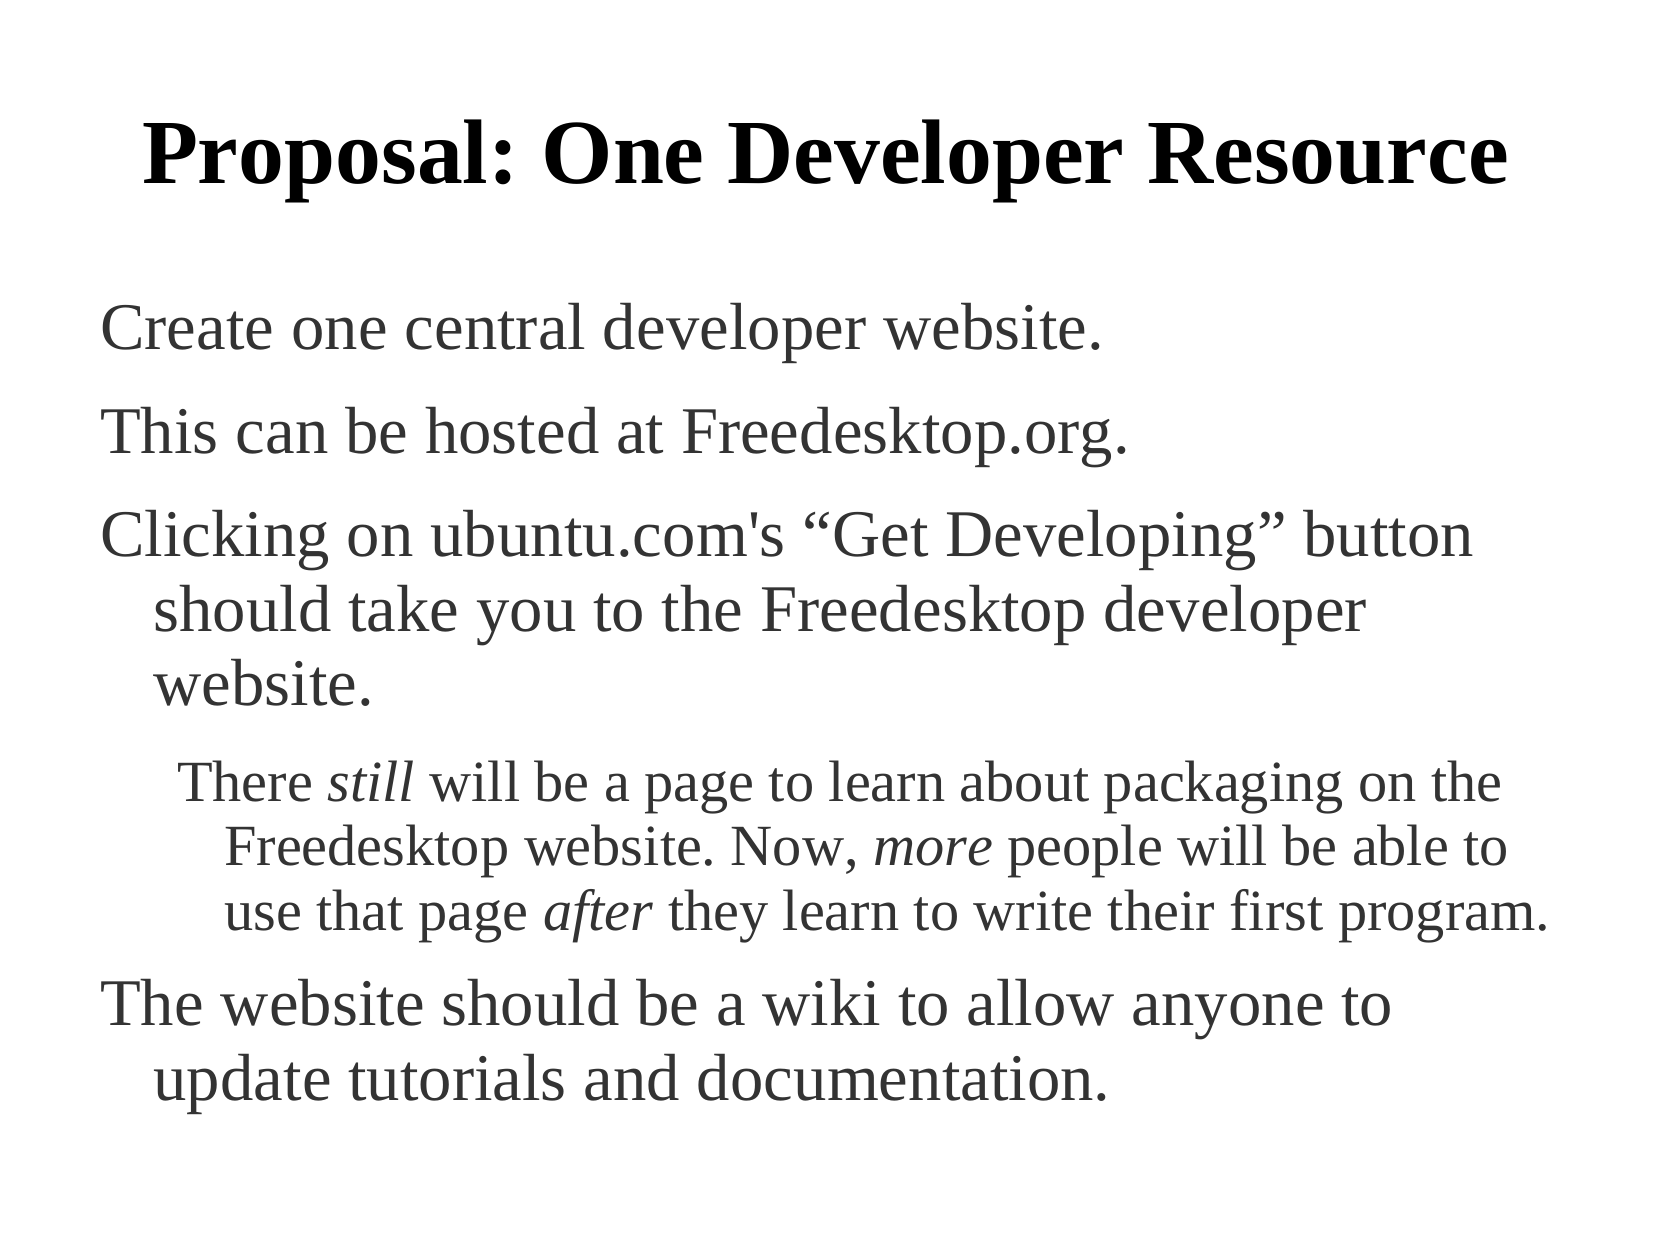

# Proposal: One Developer Resource
Create one central developer website.
This can be hosted at Freedesktop.org.
Clicking on ubuntu.com's “Get Developing” button should take you to the Freedesktop developer website.
There still will be a page to learn about packaging on the Freedesktop website. Now, more people will be able to use that page after they learn to write their first program.
The website should be a wiki to allow anyone to update tutorials and documentation.